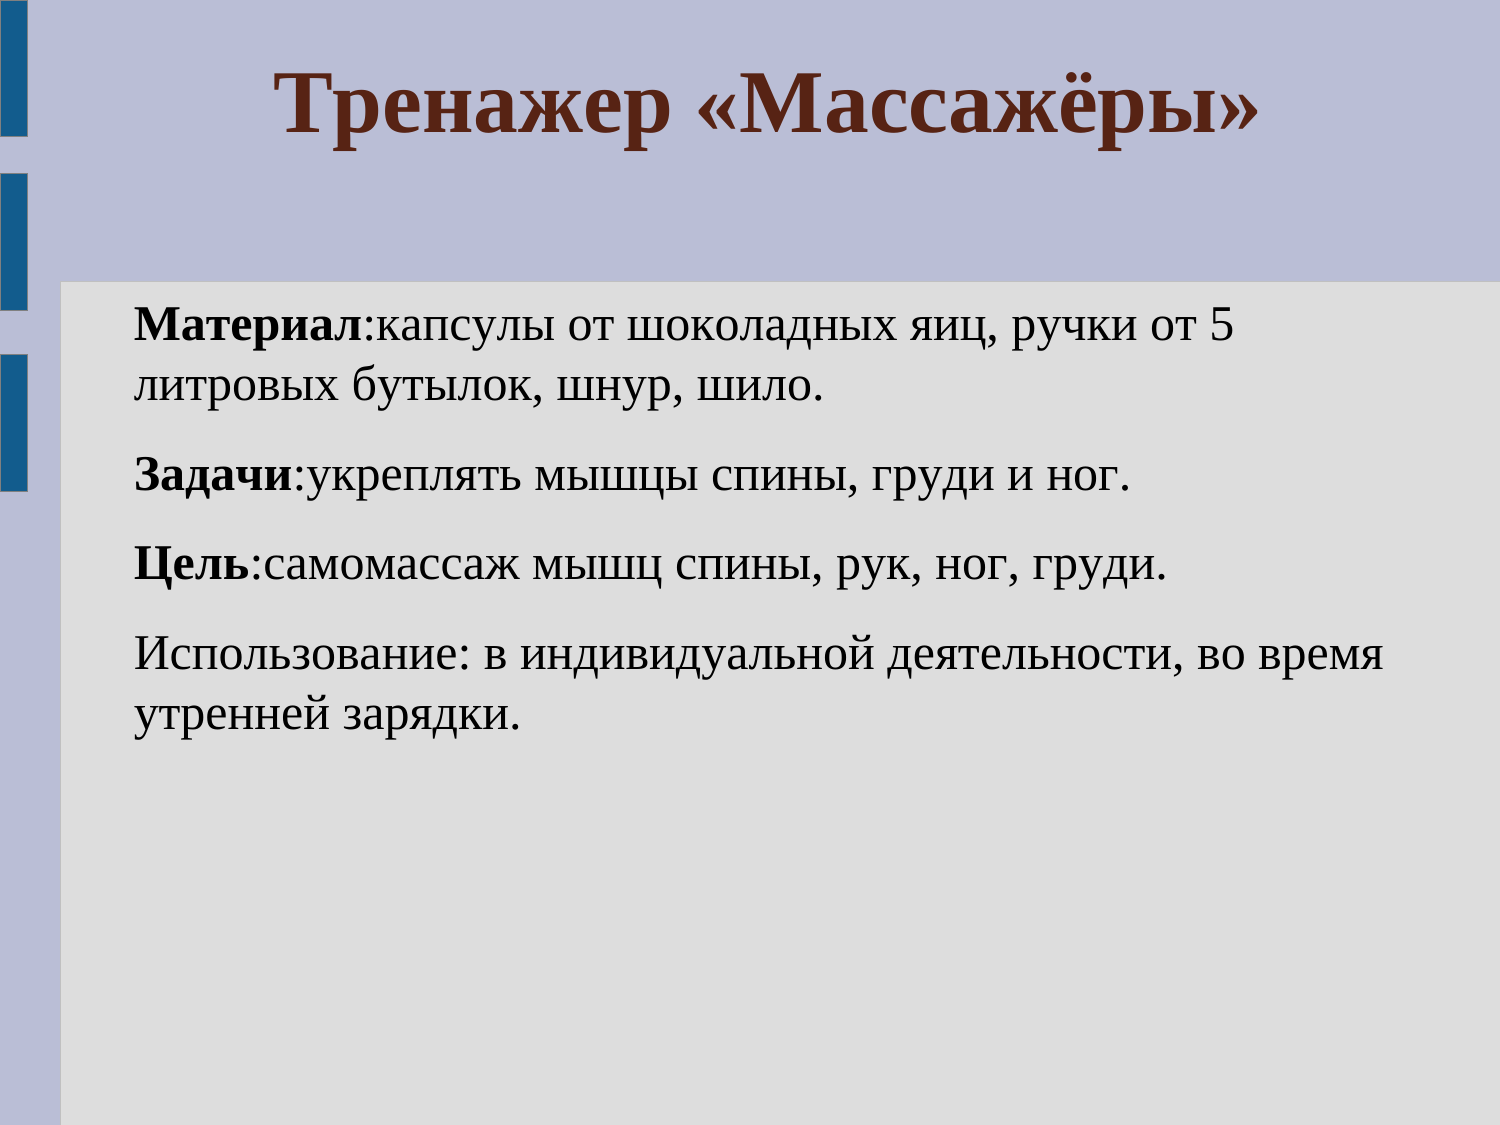

# Тренажер «Массажёры»
Материал:капсулы от шоколадных яиц, ручки от 5 литровых бутылок, шнур, шило.
Задачи:укреплять мышцы спины, груди и ног.
Цель:самомассаж мышц спины, рук, ног, груди.
Использование: в индивидуальной деятельности, во время утренней зарядки.